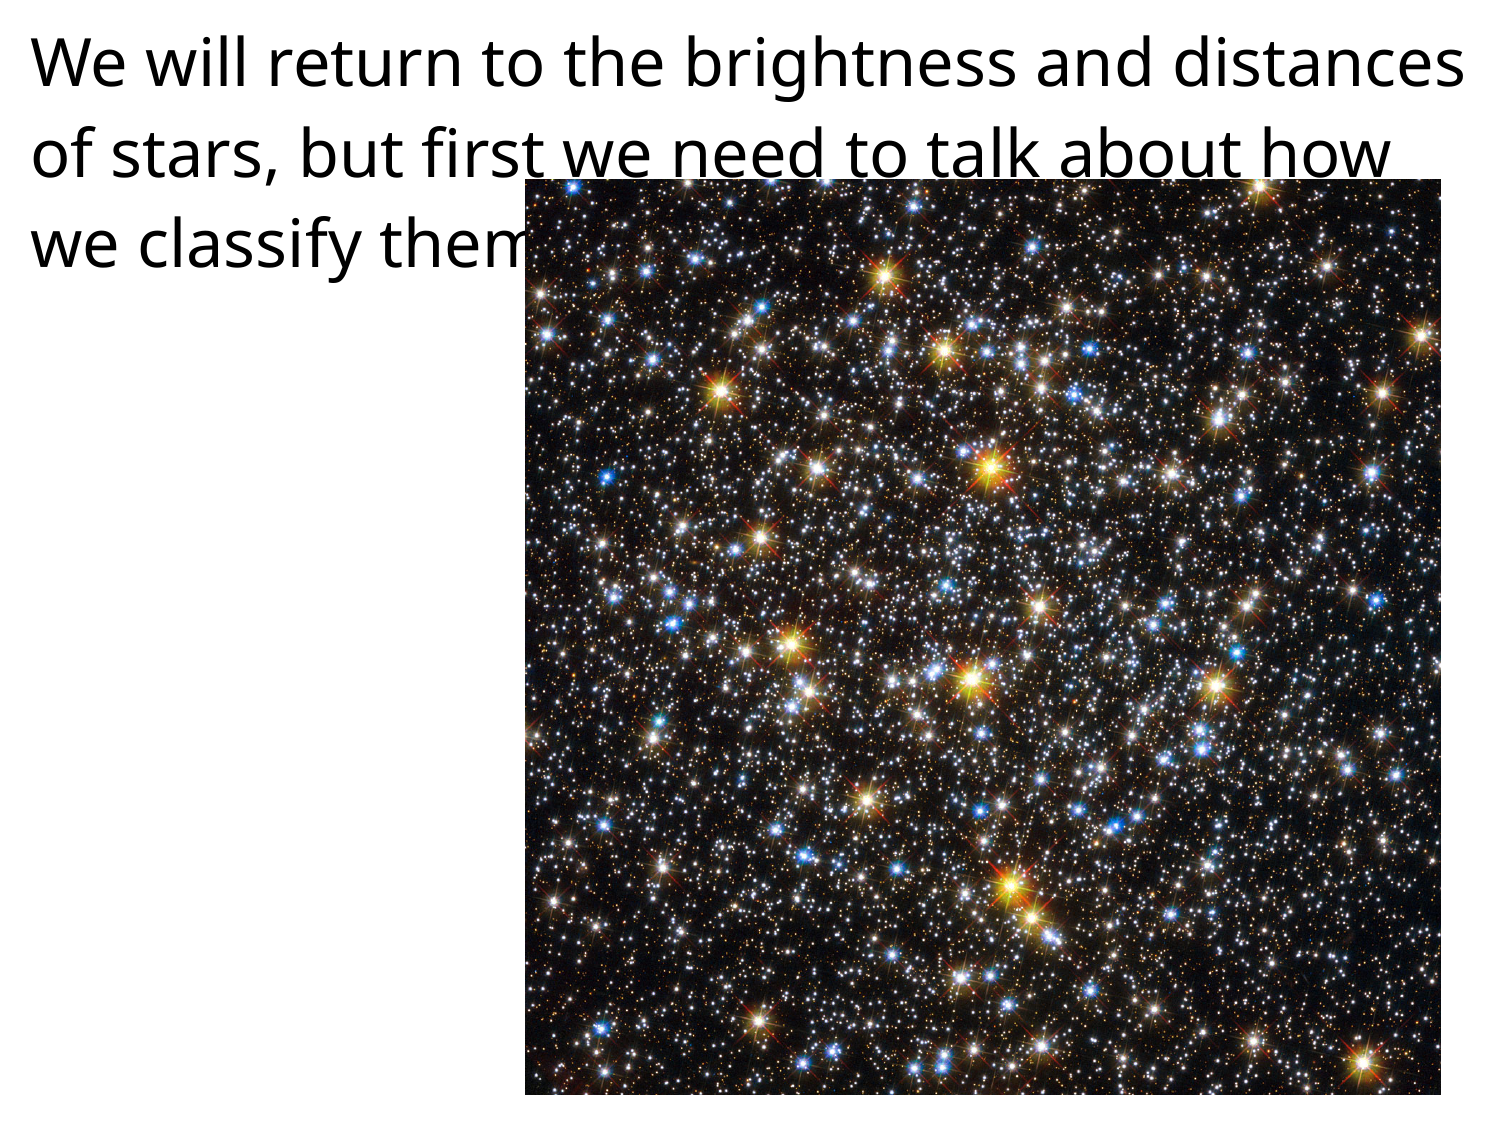

# We will return to the brightness and distances of stars, but first we need to talk about how we classify them